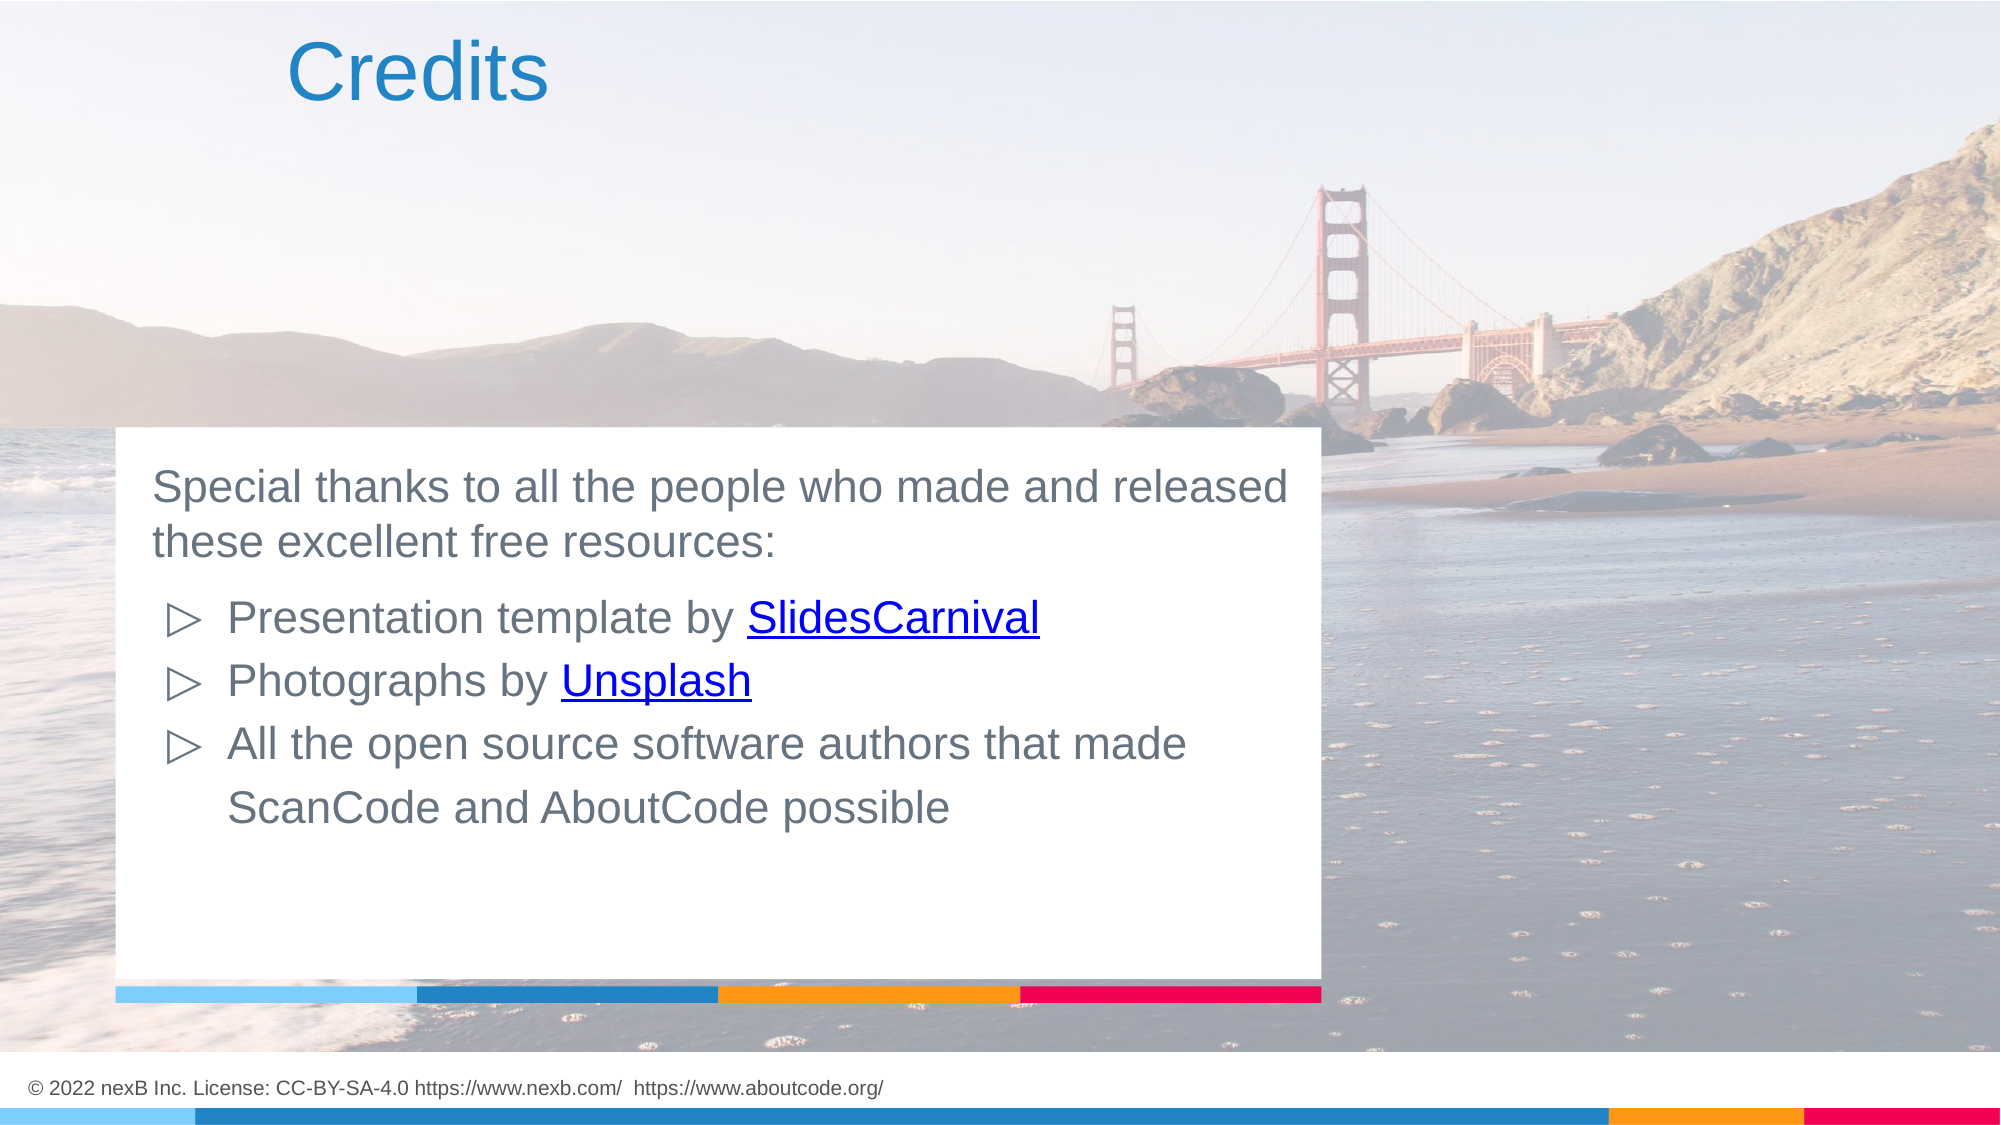

Credits
Special thanks to all the people who made and released these excellent free resources:
Presentation template by SlidesCarnival
Photographs by Unsplash
All the open source software authors that made ScanCode and AboutCode possible